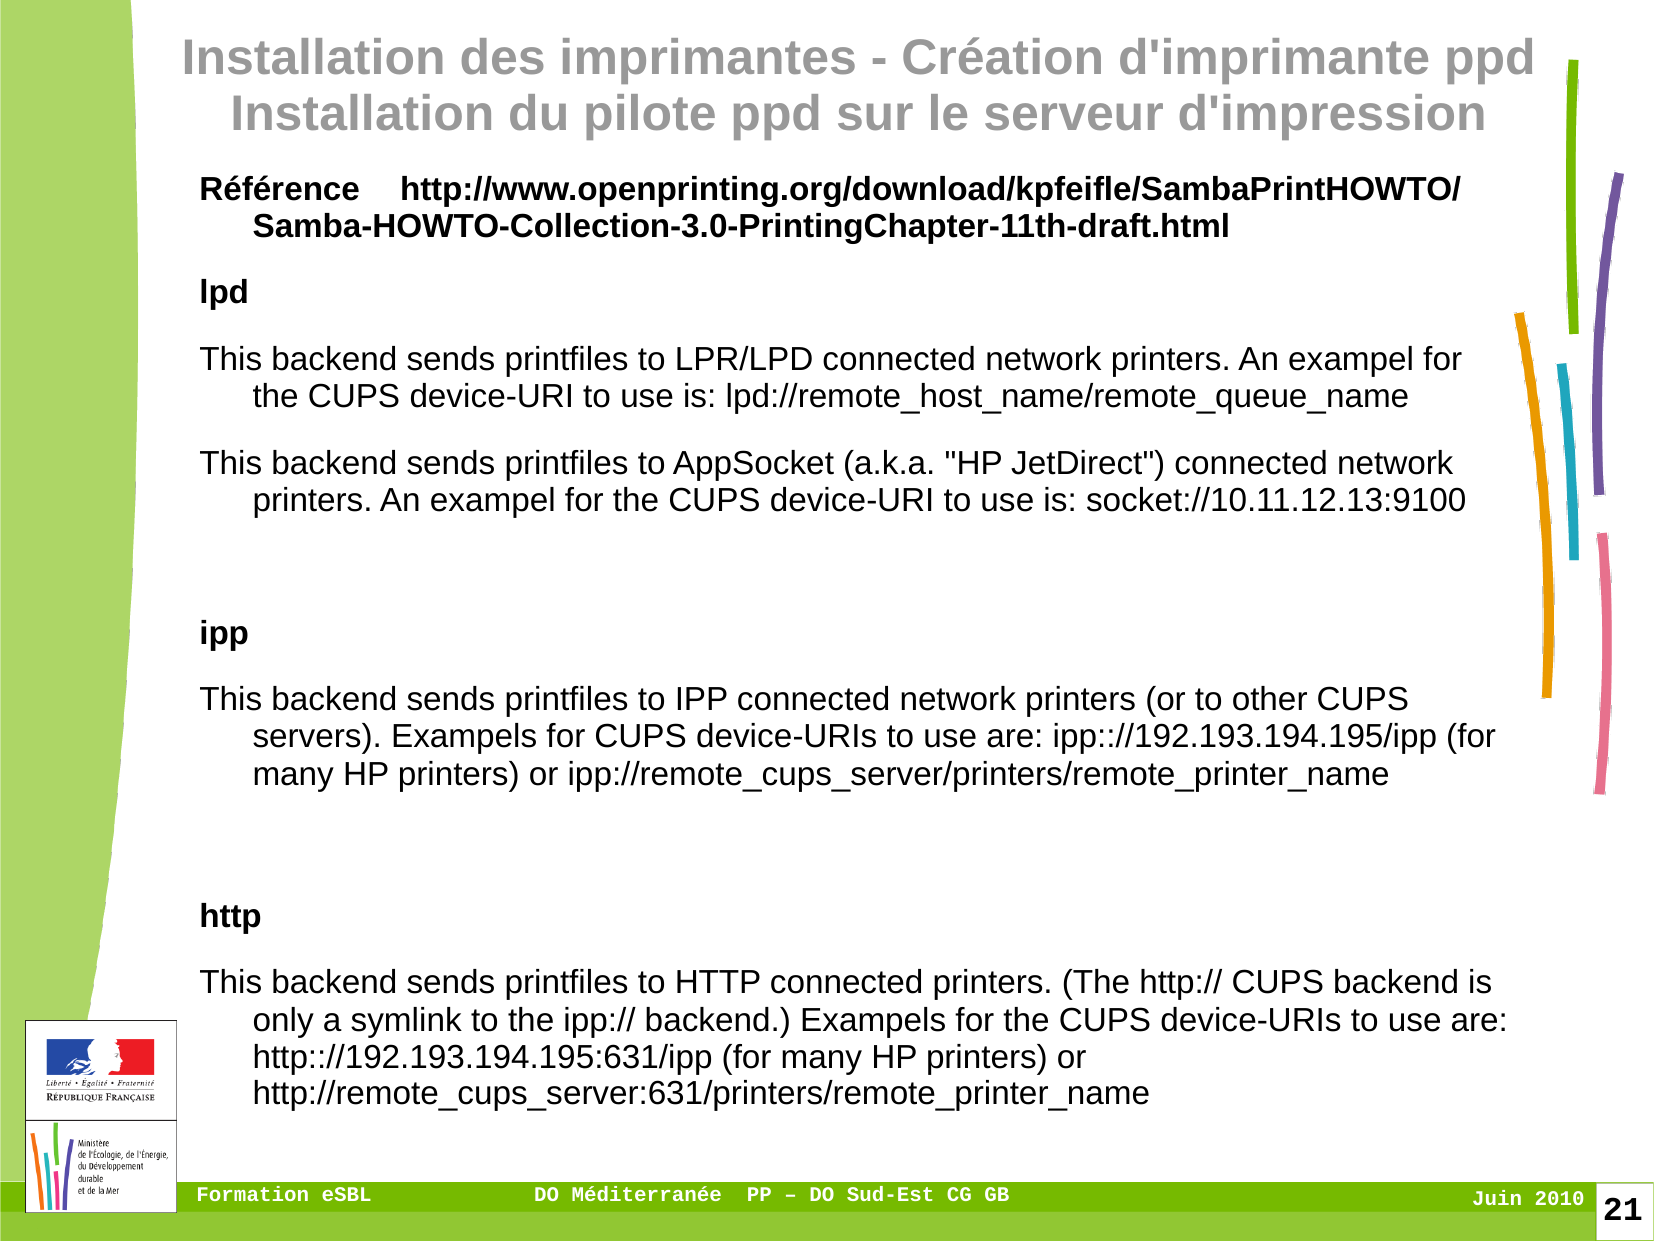

# Installation des imprimantes - Création d'imprimante ppd Installation du pilote ppd sur le serveur d'impression
Référence	http://www.openprinting.org/download/kpfeifle/SambaPrintHOWTO/Samba-HOWTO-Collection-3.0-PrintingChapter-11th-draft.html
lpd
This backend sends printfiles to LPR/LPD connected network printers. An exampel for the CUPS device-URI to use is: lpd://remote_host_name/remote_queue_name
This backend sends printfiles to AppSocket (a.k.a. "HP JetDirect") connected network printers. An exampel for the CUPS device-URI to use is: socket://10.11.12.13:9100
ipp
This backend sends printfiles to IPP connected network printers (or to other CUPS servers). Exampels for CUPS device-URIs to use are: ipp:://192.193.194.195/ipp (for many HP printers) or ipp://remote_cups_server/printers/remote_printer_name
http
This backend sends printfiles to HTTP connected printers. (The http:// CUPS backend is only a symlink to the ipp:// backend.) Exampels for the CUPS device-URIs to use are: http:://192.193.194.195:631/ipp (for many HP printers) or http://remote_cups_server:631/printers/remote_printer_name
21